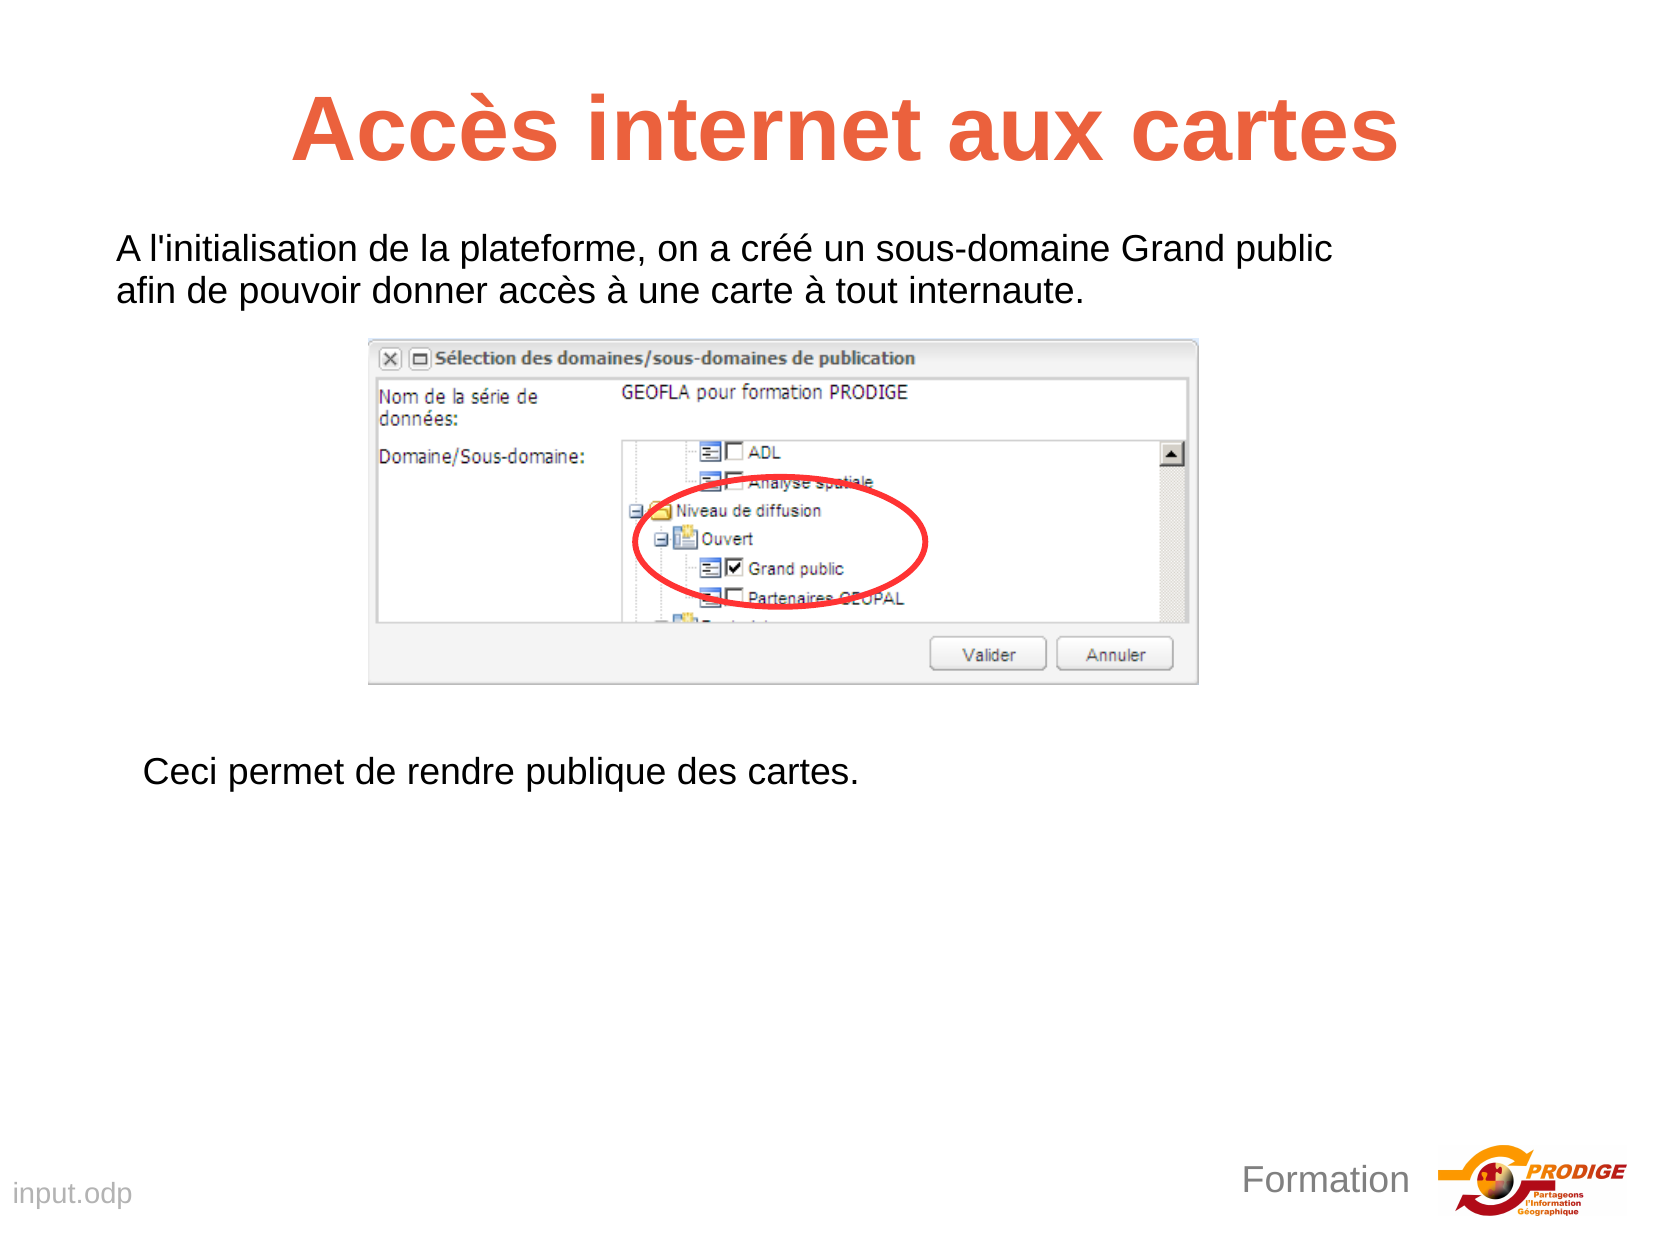

Accès internet aux cartes
A l'initialisation de la plateforme, on a créé un sous-domaine Grand public
afin de pouvoir donner accès à une carte à tout internaute.
Ceci permet de rendre publique des cartes.